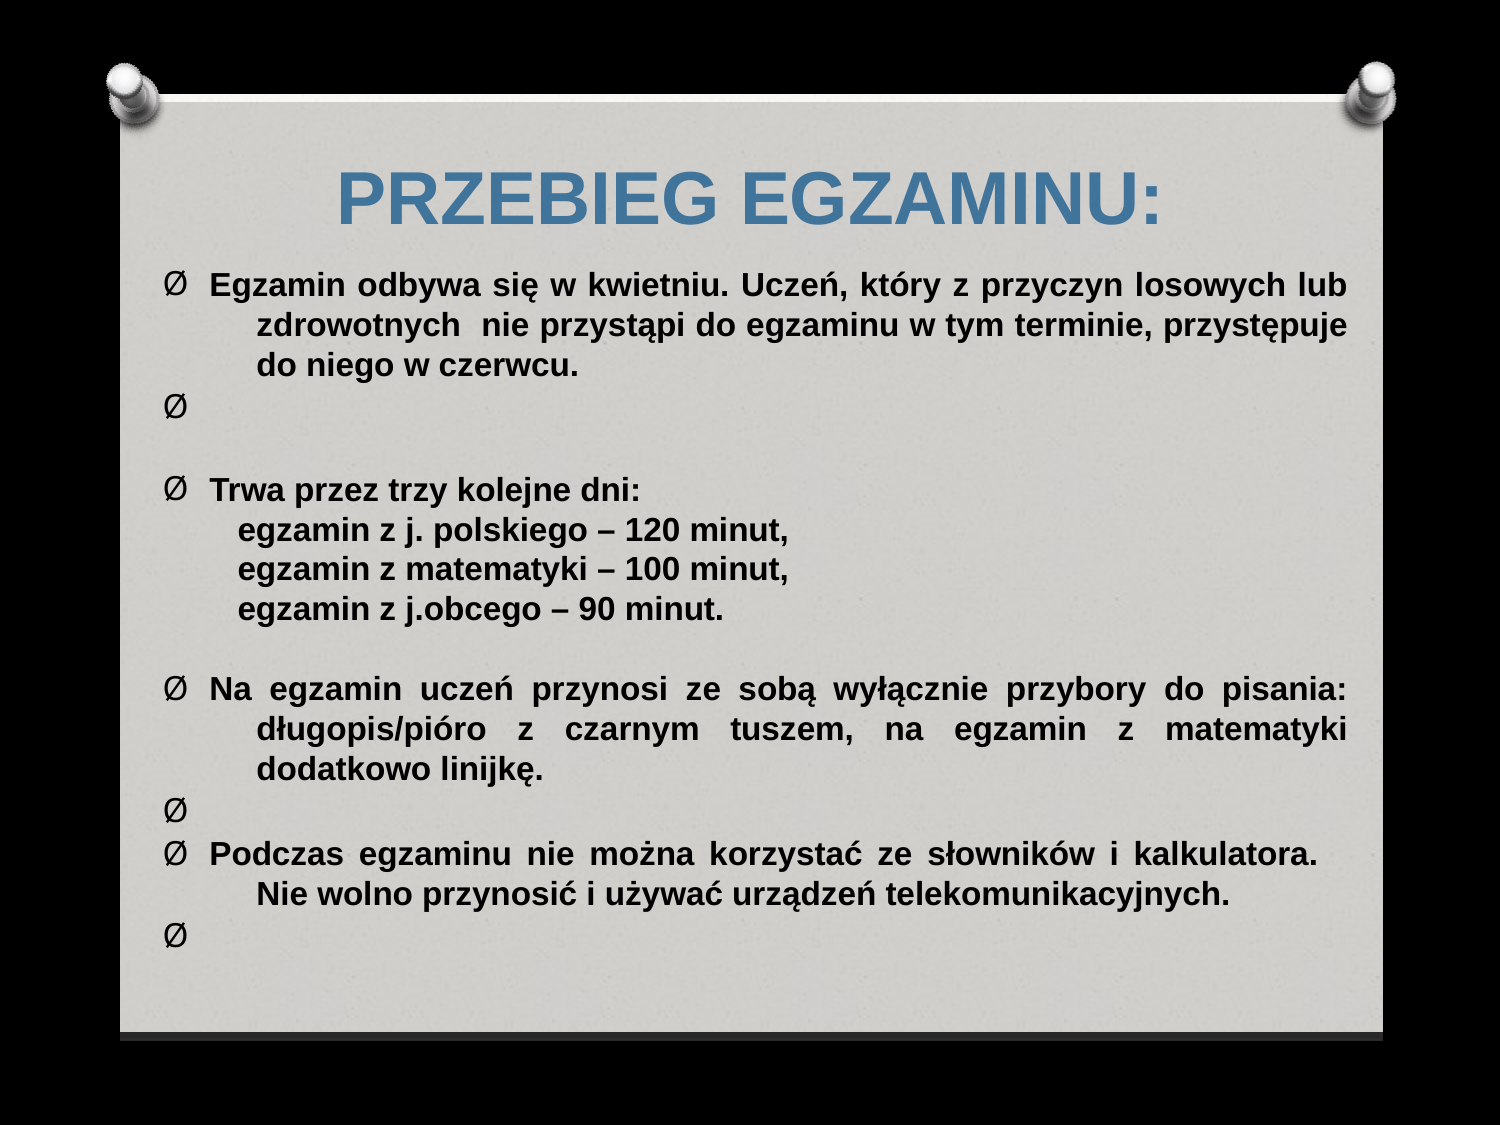

# PRZEBIEG EGZAMINU:
Egzamin odbywa się w kwietniu. Uczeń, który z przyczyn losowych lub zdrowotnych nie przystąpi do egzaminu w tym terminie, przystępuje do niego w czerwcu.
Trwa przez trzy kolejne dni:
	egzamin z j. polskiego – 120 minut,
	egzamin z matematyki – 100 minut,
	egzamin z j.obcego – 90 minut.
Na egzamin uczeń przynosi ze sobą wyłącznie przybory do pisania: długopis/pióro z czarnym tuszem, na egzamin z matematyki dodatkowo linijkę.
Podczas egzaminu nie można korzystać ze słowników i kalkulatora. Nie wolno przynosić i używać urządzeń telekomunikacyjnych.